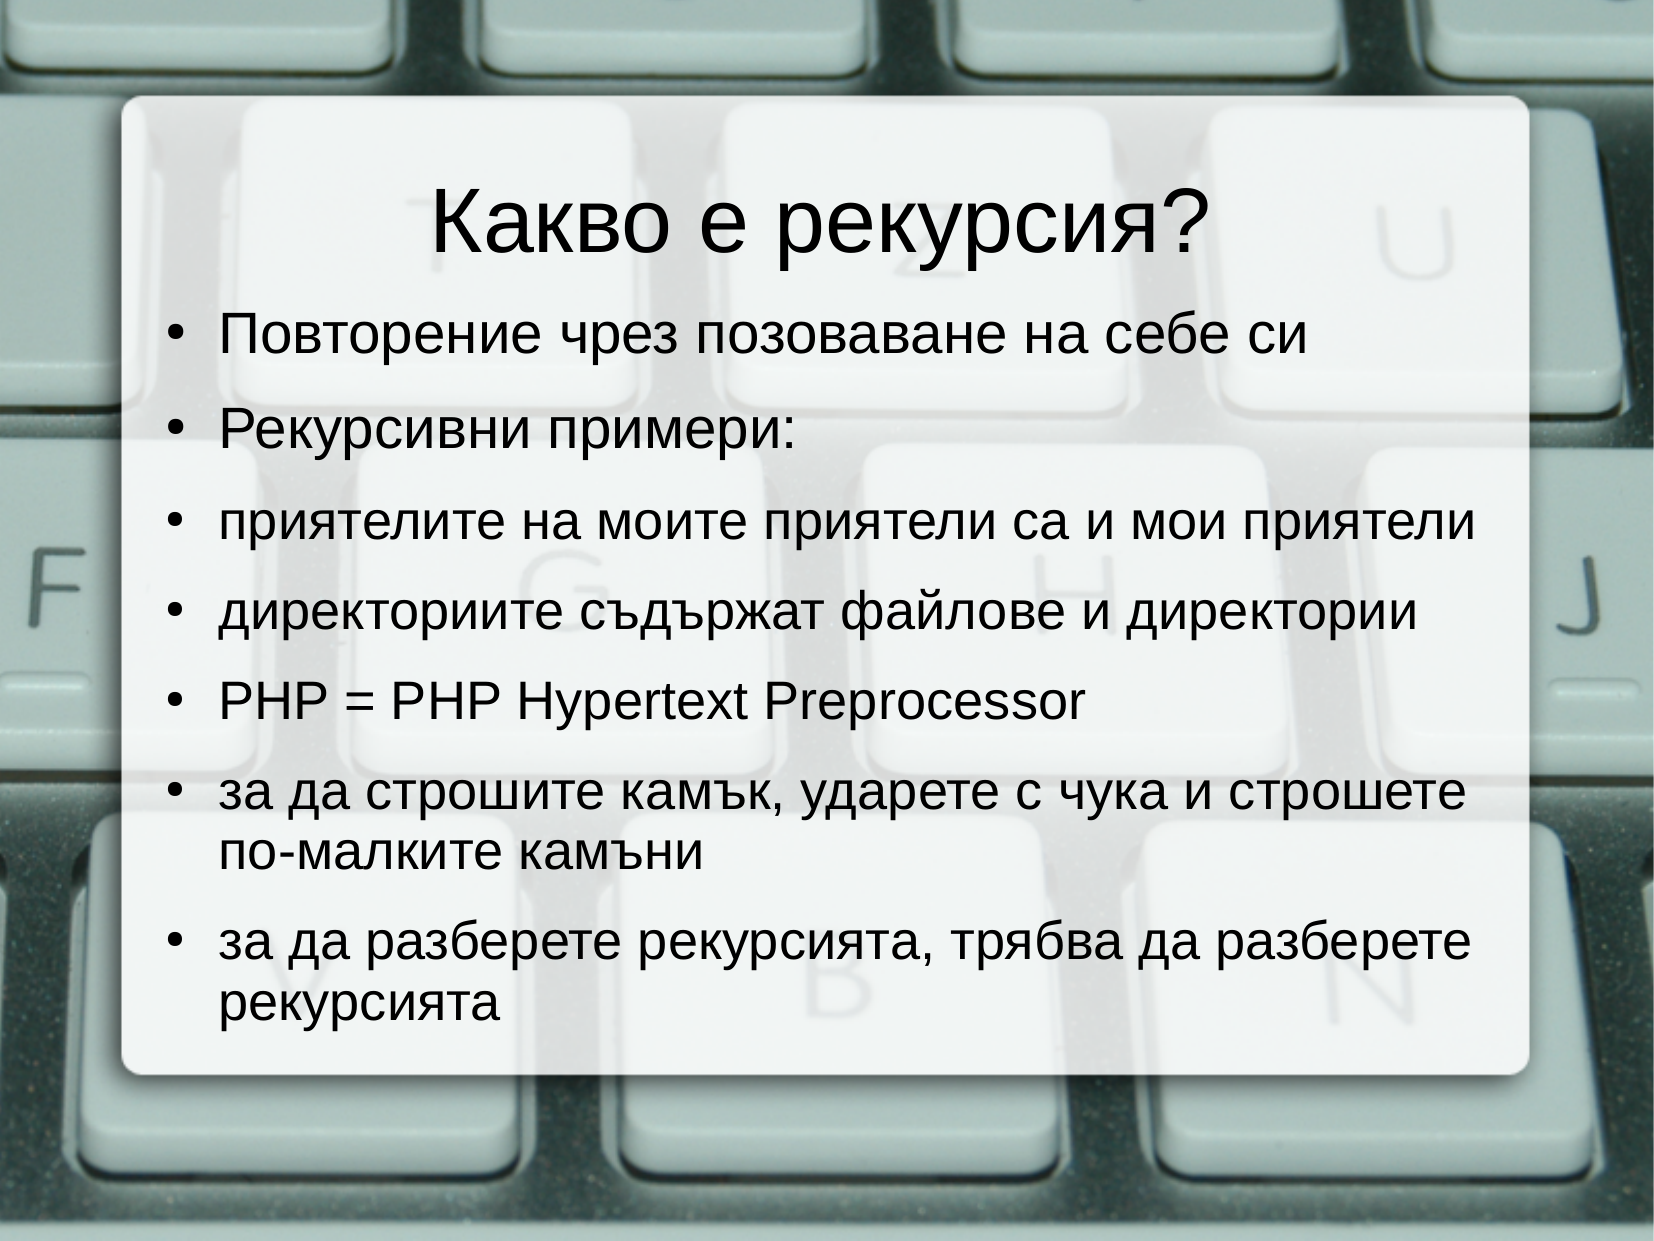

# Какво е рекурсия?
Повторение чрез позоваване на себе си
Рекурсивни примери:
приятелите на моите приятели са и мои приятели
директориите съдържат файлове и директории
PHP = PHP Hypertext Preprocessor
за да строшите камък, ударете с чука и строшете по-малките камъни
за да разберете рекурсията, трябва да разберете рекурсията